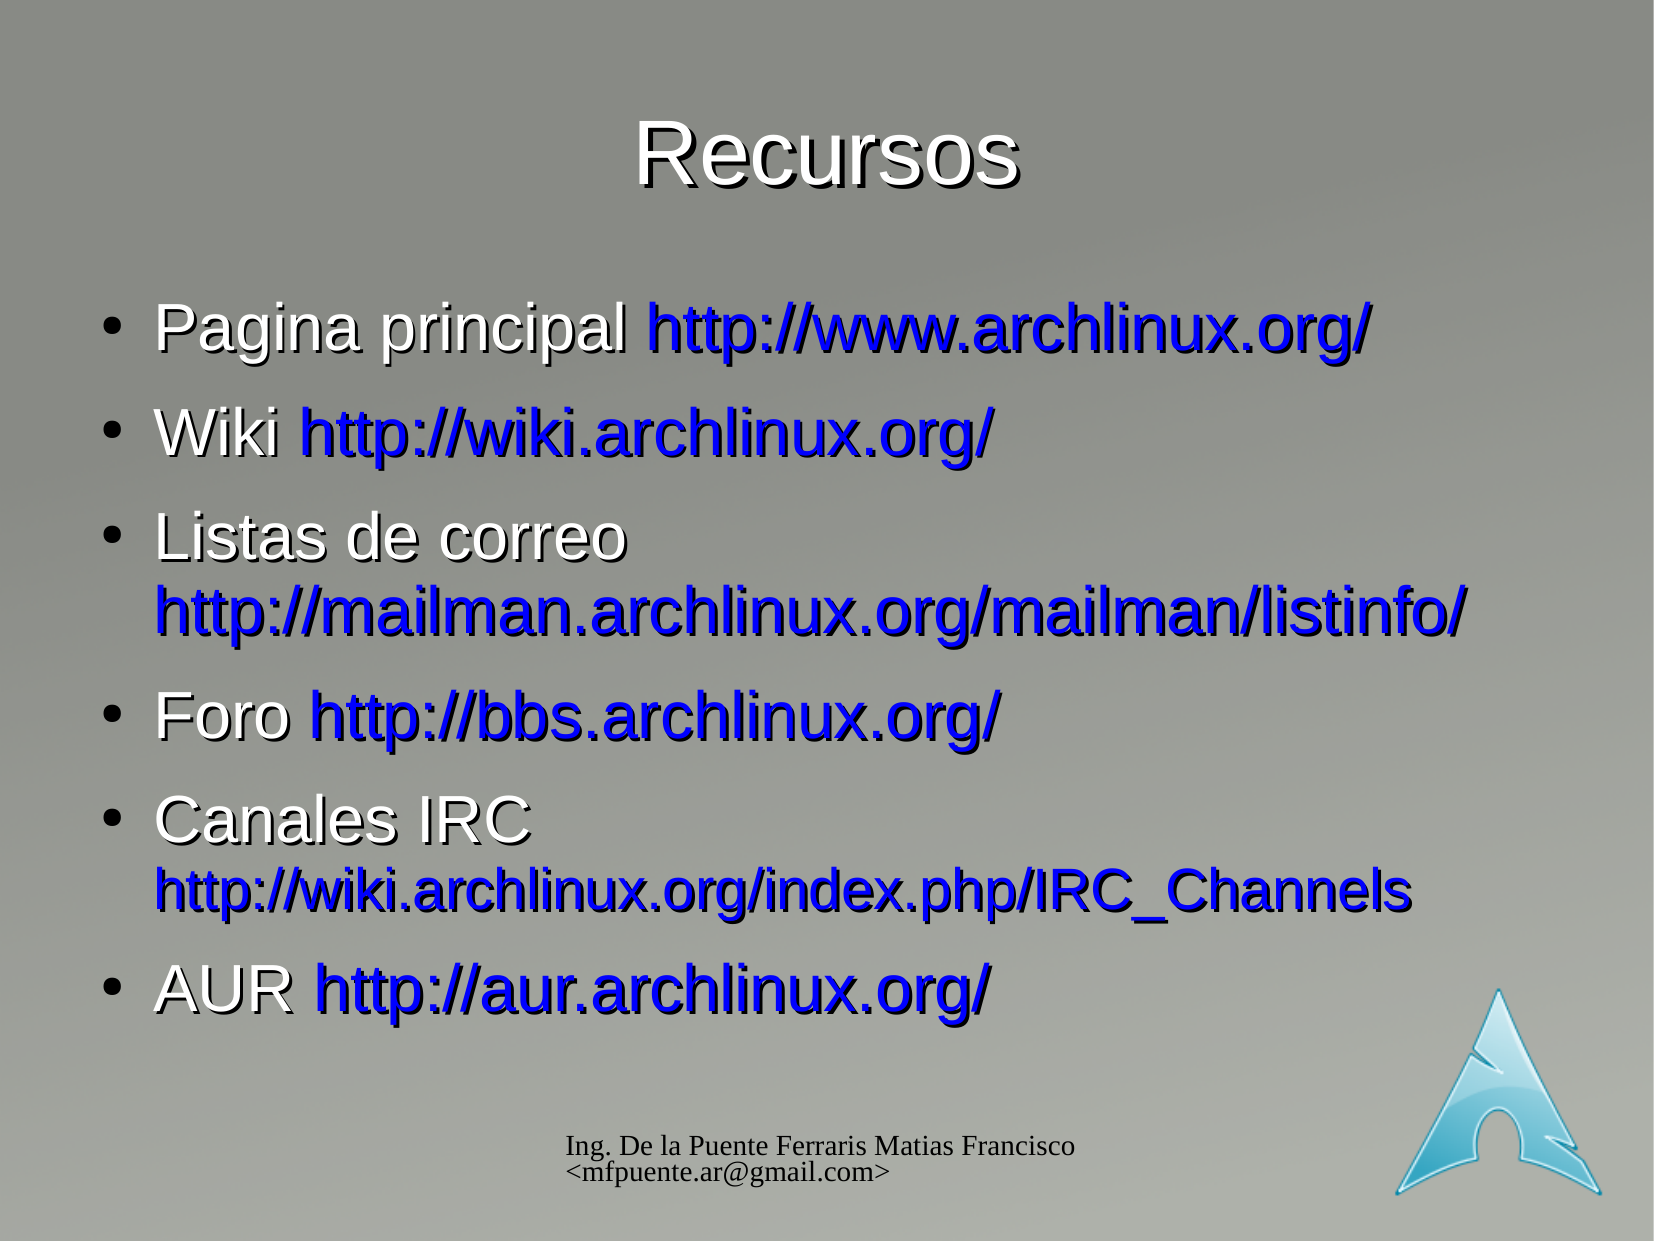

# Recursos
Pagina principal http://www.archlinux.org/
Wiki http://wiki.archlinux.org/
Listas de correo http://mailman.archlinux.org/mailman/listinfo/
Foro http://bbs.archlinux.org/
Canales IRC http://wiki.archlinux.org/index.php/IRC_Channels
AUR http://aur.archlinux.org/
Ing. De la Puente Ferraris Matias Francisco <mfpuente.ar@gmail.com>